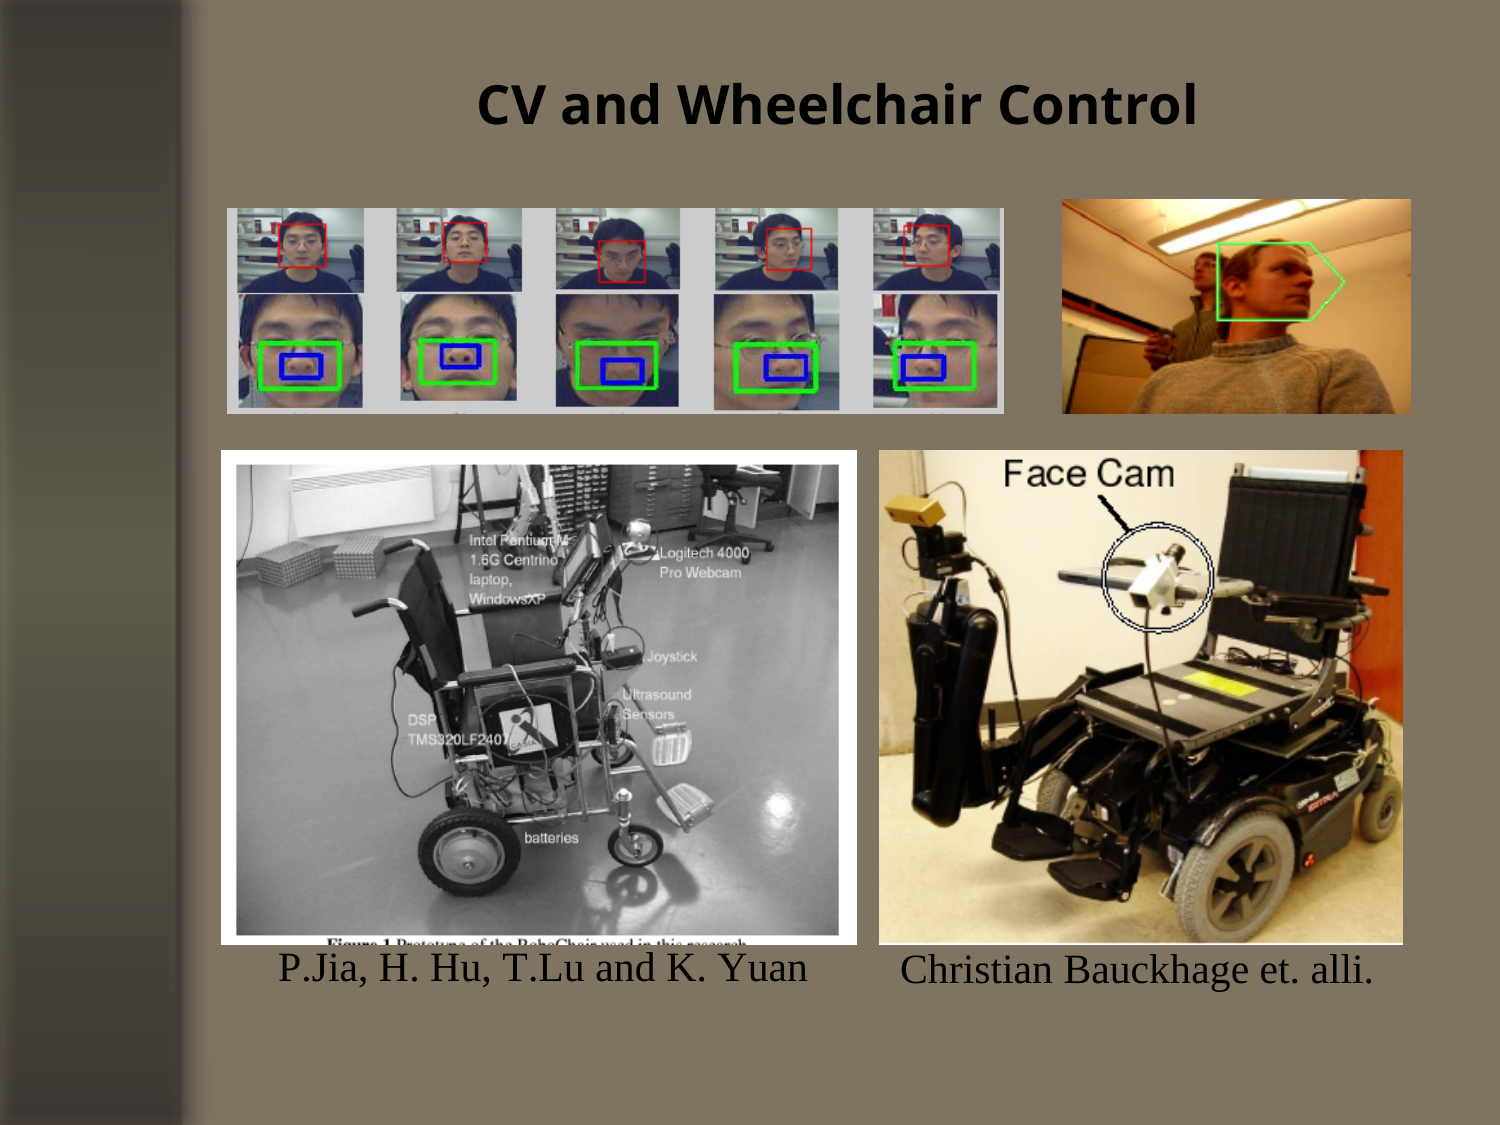

# CV and Wheelchair Control
P.Jia, H. Hu, T.Lu and K. Yuan
Christian Bauckhage et. alli.